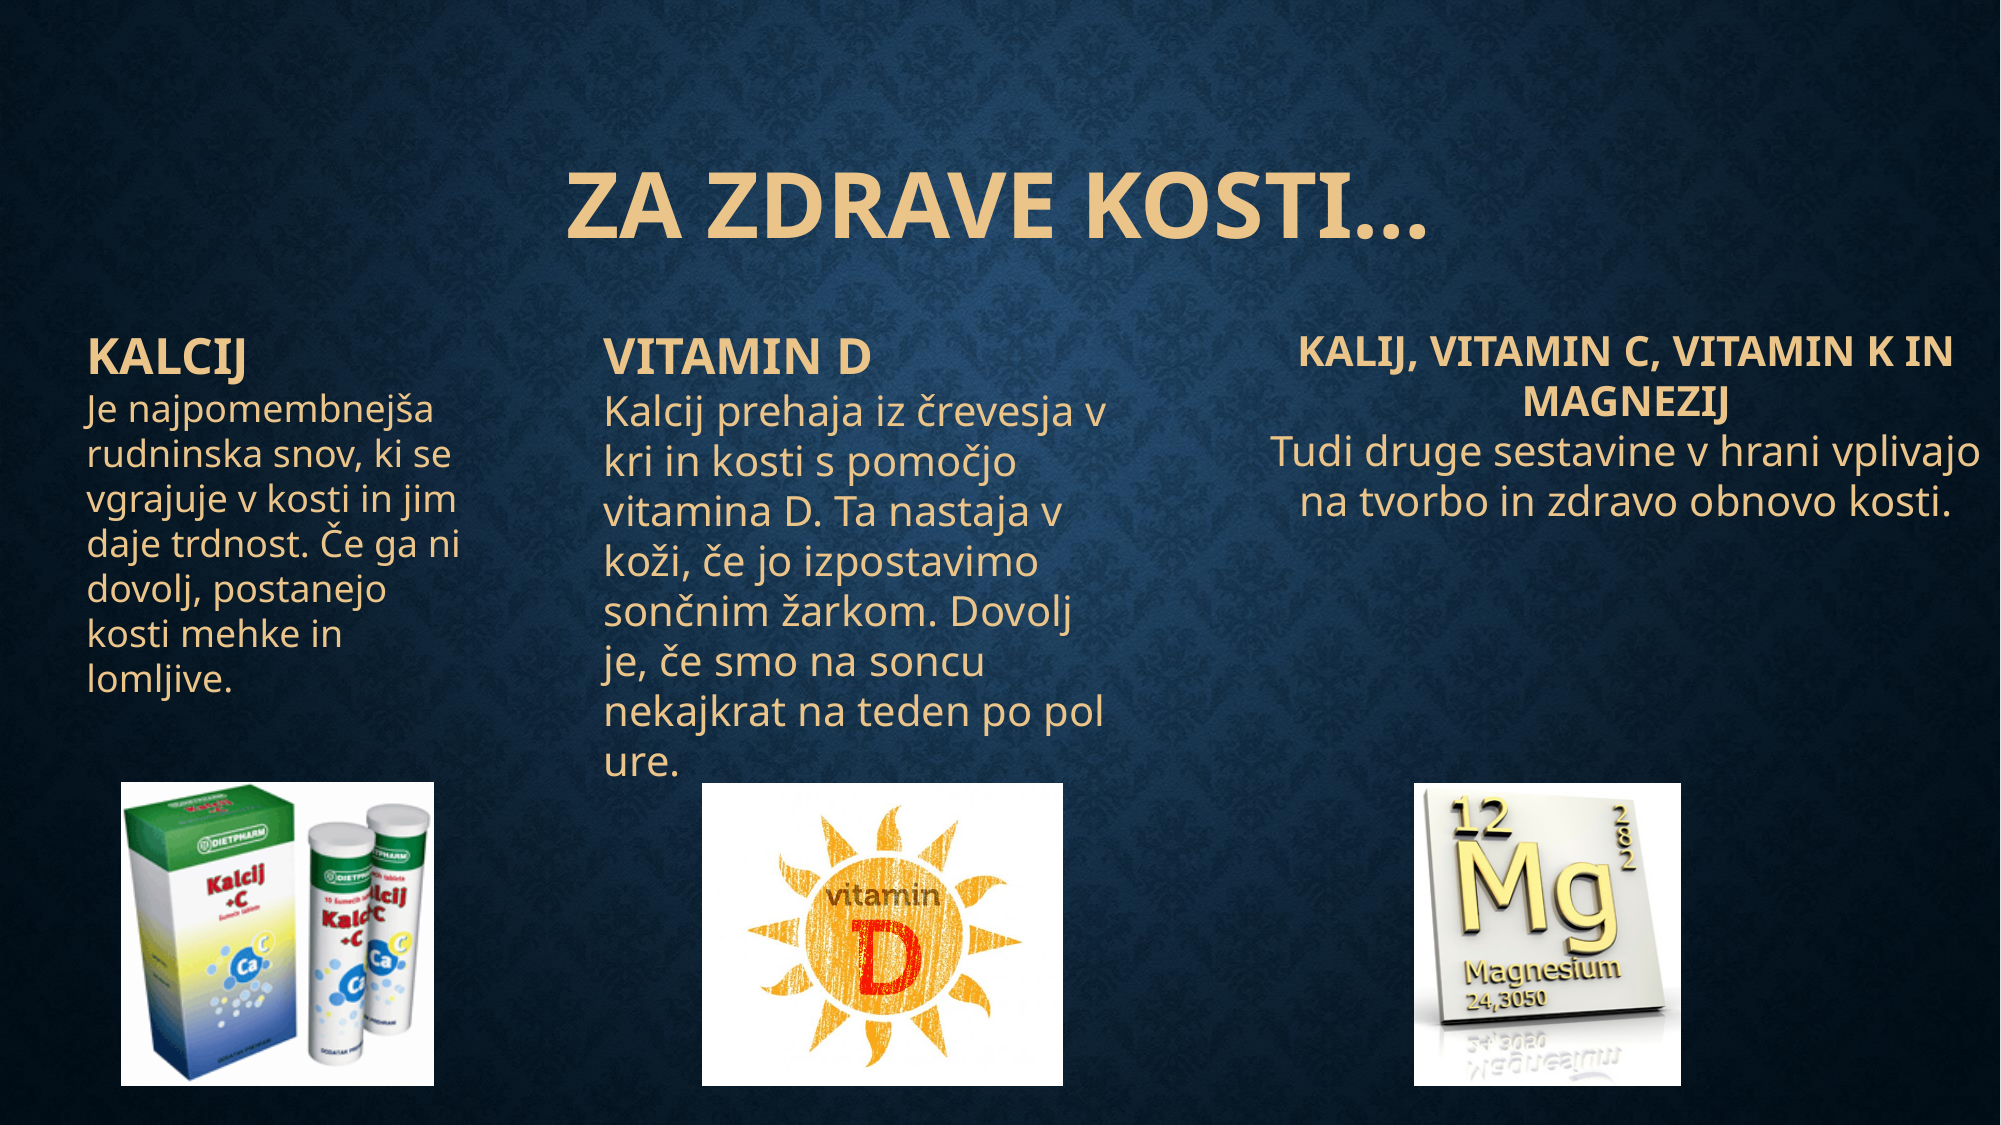

# ZA ZDRAVE KOSTI…
KALCIJ
Je najpomembnejša rudninska snov, ki se vgrajuje v kosti in jim daje trdnost. Če ga ni dovolj, postanejo kosti mehke in lomljive.
VITAMIN D
Kalcij prehaja iz črevesja v kri in kosti s pomočjo vitamina D. Ta nastaja v koži, če jo izpostavimo sončnim žarkom. Dovolj je, če smo na soncu nekajkrat na teden po pol ure.
KALIJ, VITAMIN C, VITAMIN K IN MAGNEZIJ
Tudi druge sestavine v hrani vplivajo na tvorbo in zdravo obnovo kosti.